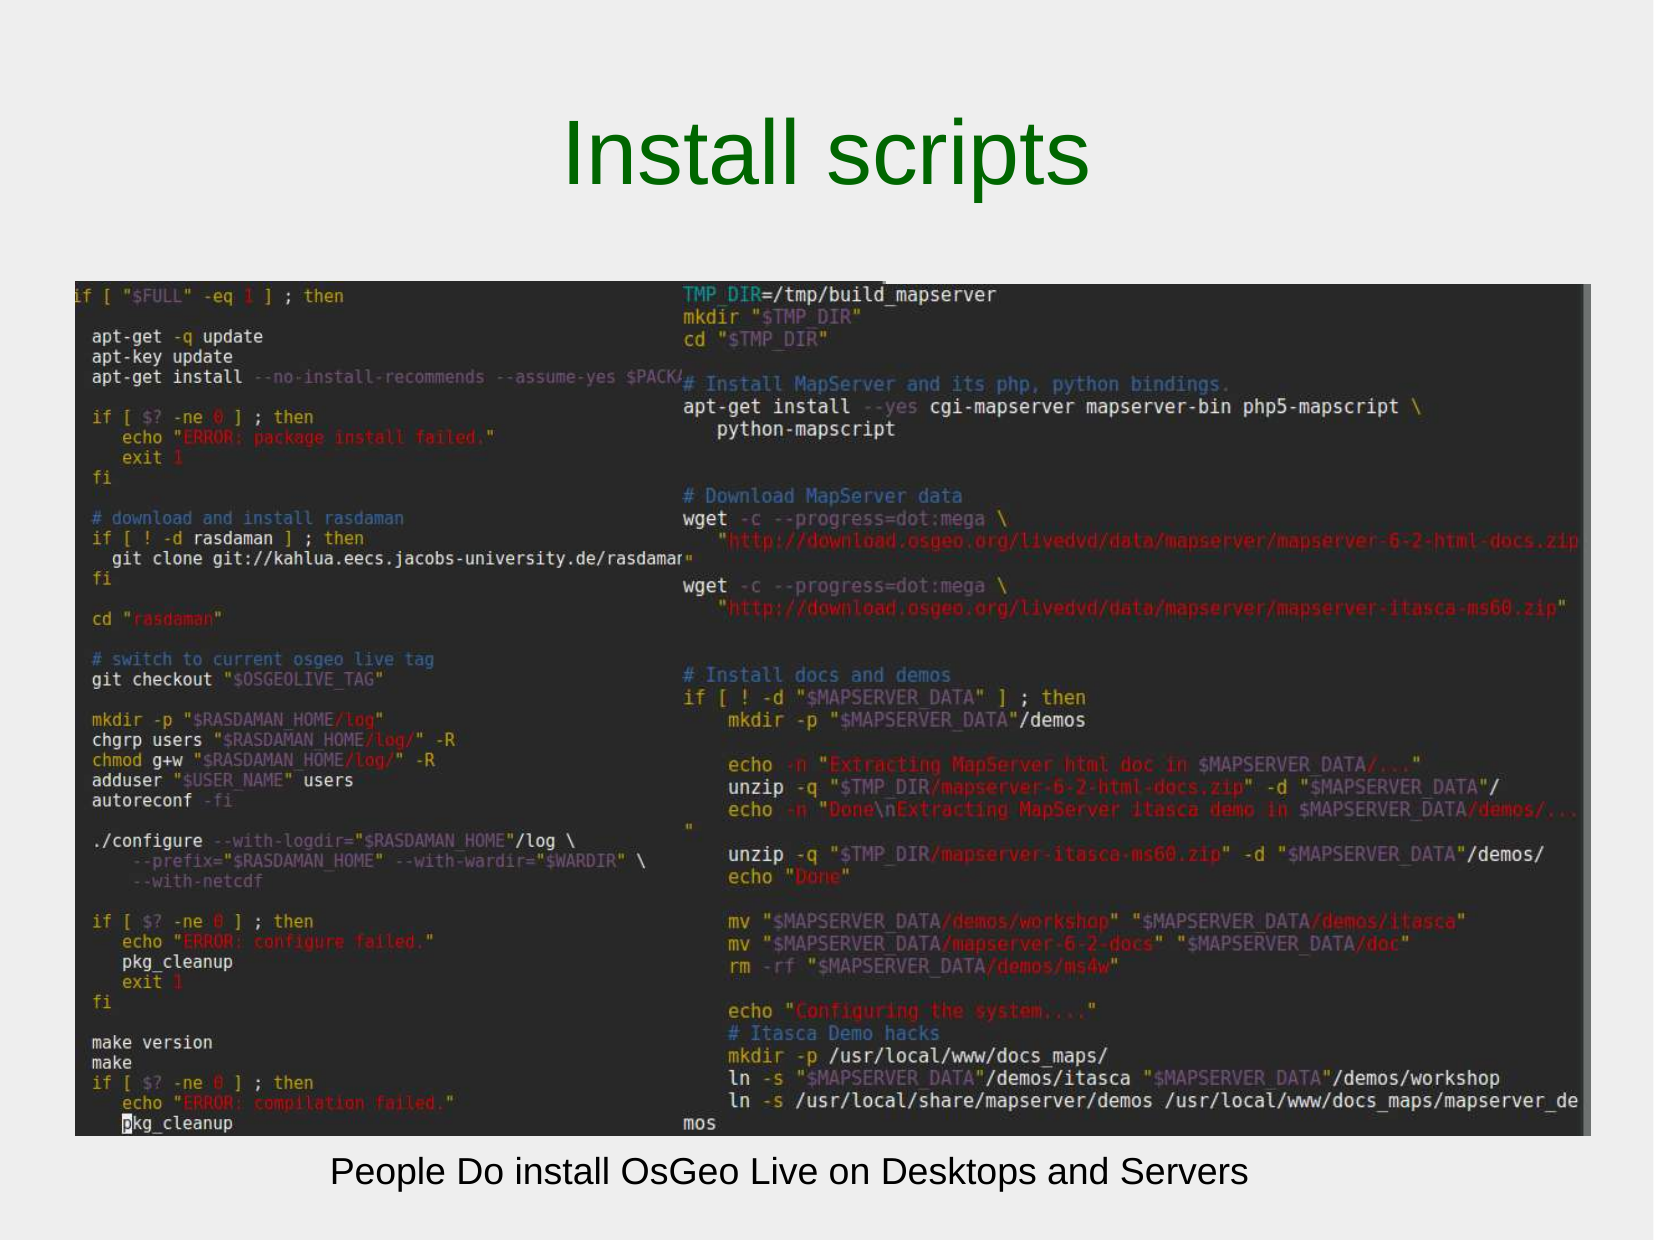

# Install scripts
People Do install OsGeo Live on Desktops and Servers